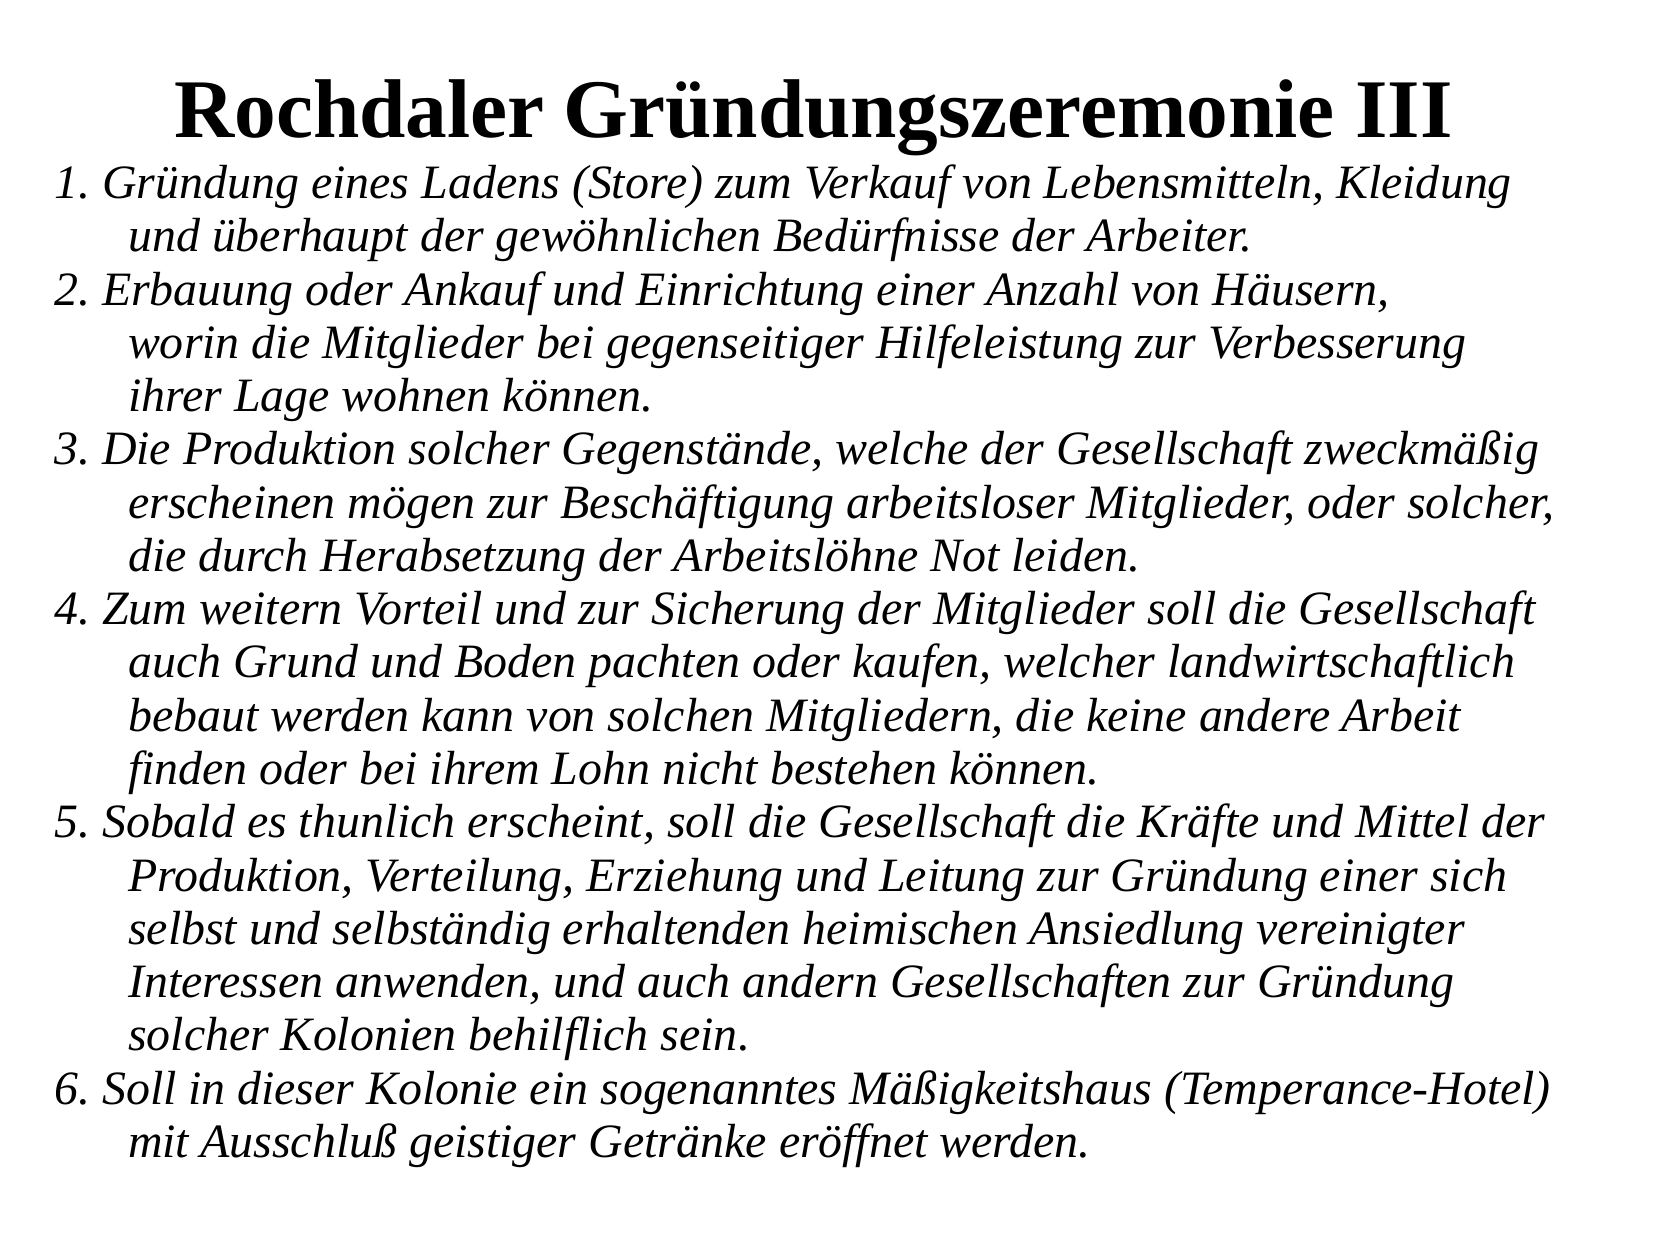

Rochdaler Gründungszeremonie III
1. Gründung eines Ladens (Store) zum Verkauf von Lebensmitteln, Kleidung 	und überhaupt der gewöhnlichen Bedürfnisse der Arbeiter.
2. Erbauung oder Ankauf und Einrichtung einer Anzahl von Häusern,	 	worin die Mitglieder bei gegenseitiger Hilfeleistung zur Verbesserung 		ihrer Lage wohnen können.
3. Die Produktion solcher Gegenstände, welche der Gesellschaft zweckmäßig 	erscheinen mögen zur Beschäftigung arbeitsloser Mitglieder, oder solcher, 	die durch Herabsetzung der Arbeitslöhne Not leiden.
4. Zum weitern Vorteil und zur Sicherung der Mitglieder soll die Gesellschaft 	auch Grund und Boden pachten oder kaufen, welcher landwirtschaftlich 		bebaut werden kann von solchen Mitgliedern, die keine andere Arbeit 		finden oder bei ihrem Lohn nicht bestehen können.
5. Sobald es thunlich erscheint, soll die Gesellschaft die Kräfte und Mittel der 	Produktion, Verteilung, Erziehung und Leitung zur Gründung einer sich 		selbst und selbständig erhaltenden heimischen Ansiedlung vereinigter 		Interessen anwenden, und auch andern Gesellschaften zur Gründung 		solcher Kolonien behilflich sein.
6. Soll in dieser Kolonie ein sogenanntes Mäßigkeitshaus (Temperance-Hotel) 	mit Ausschluß geistiger Getränke eröffnet werden.